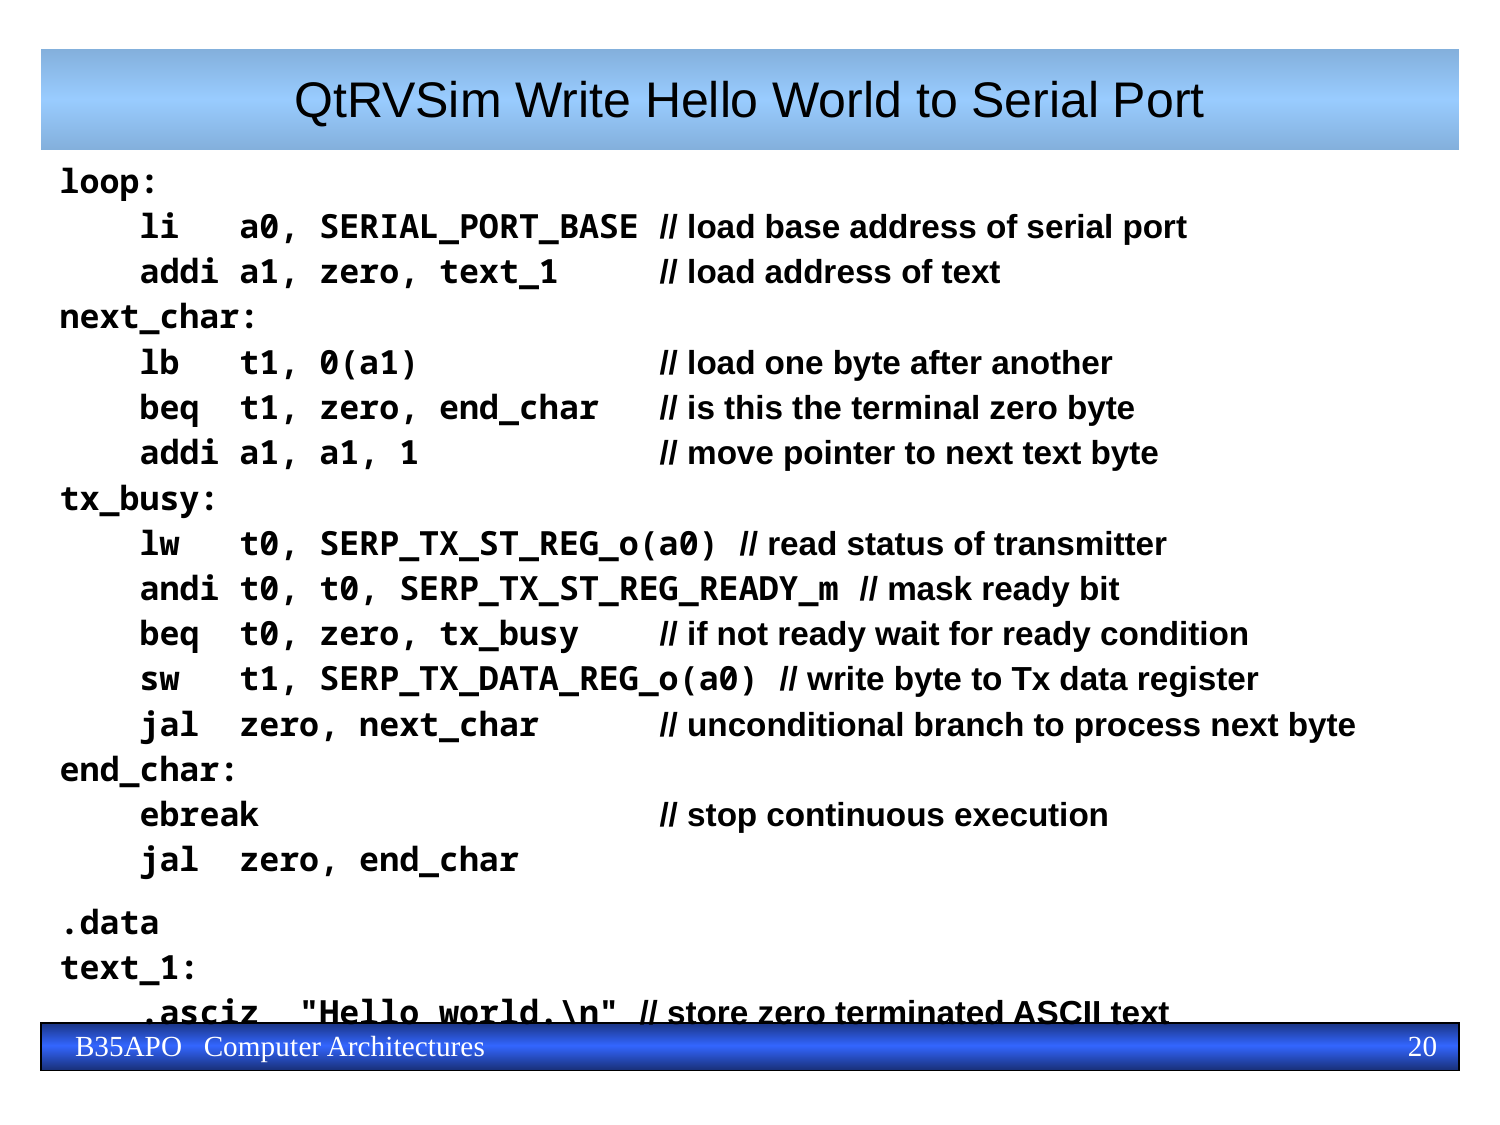

# QtRVSim Write Hello World to Serial Port
loop:
 li a0, SERIAL_PORT_BASE // load base address of serial port
 addi a1, zero, text_1 // load address of text
next_char:
 lb t1, 0(a1) // load one byte after another
 beq t1, zero, end_char // is this the terminal zero byte
 addi a1, a1, 1 // move pointer to next text byte
tx_busy:
 lw t0, SERP_TX_ST_REG_o(a0) // read status of transmitter
 andi t0, t0, SERP_TX_ST_REG_READY_m // mask ready bit
 beq t0, zero, tx_busy // if not ready wait for ready condition
 sw t1, SERP_TX_DATA_REG_o(a0) // write byte to Tx data register
 jal zero, next_char // unconditional branch to process next byte
end_char:
 ebreak // stop continuous execution
 jal zero, end_char
.data
text_1:
 .asciz "Hello world.\n" // store zero terminated ASCII text
B35APO Computer Architectures
20